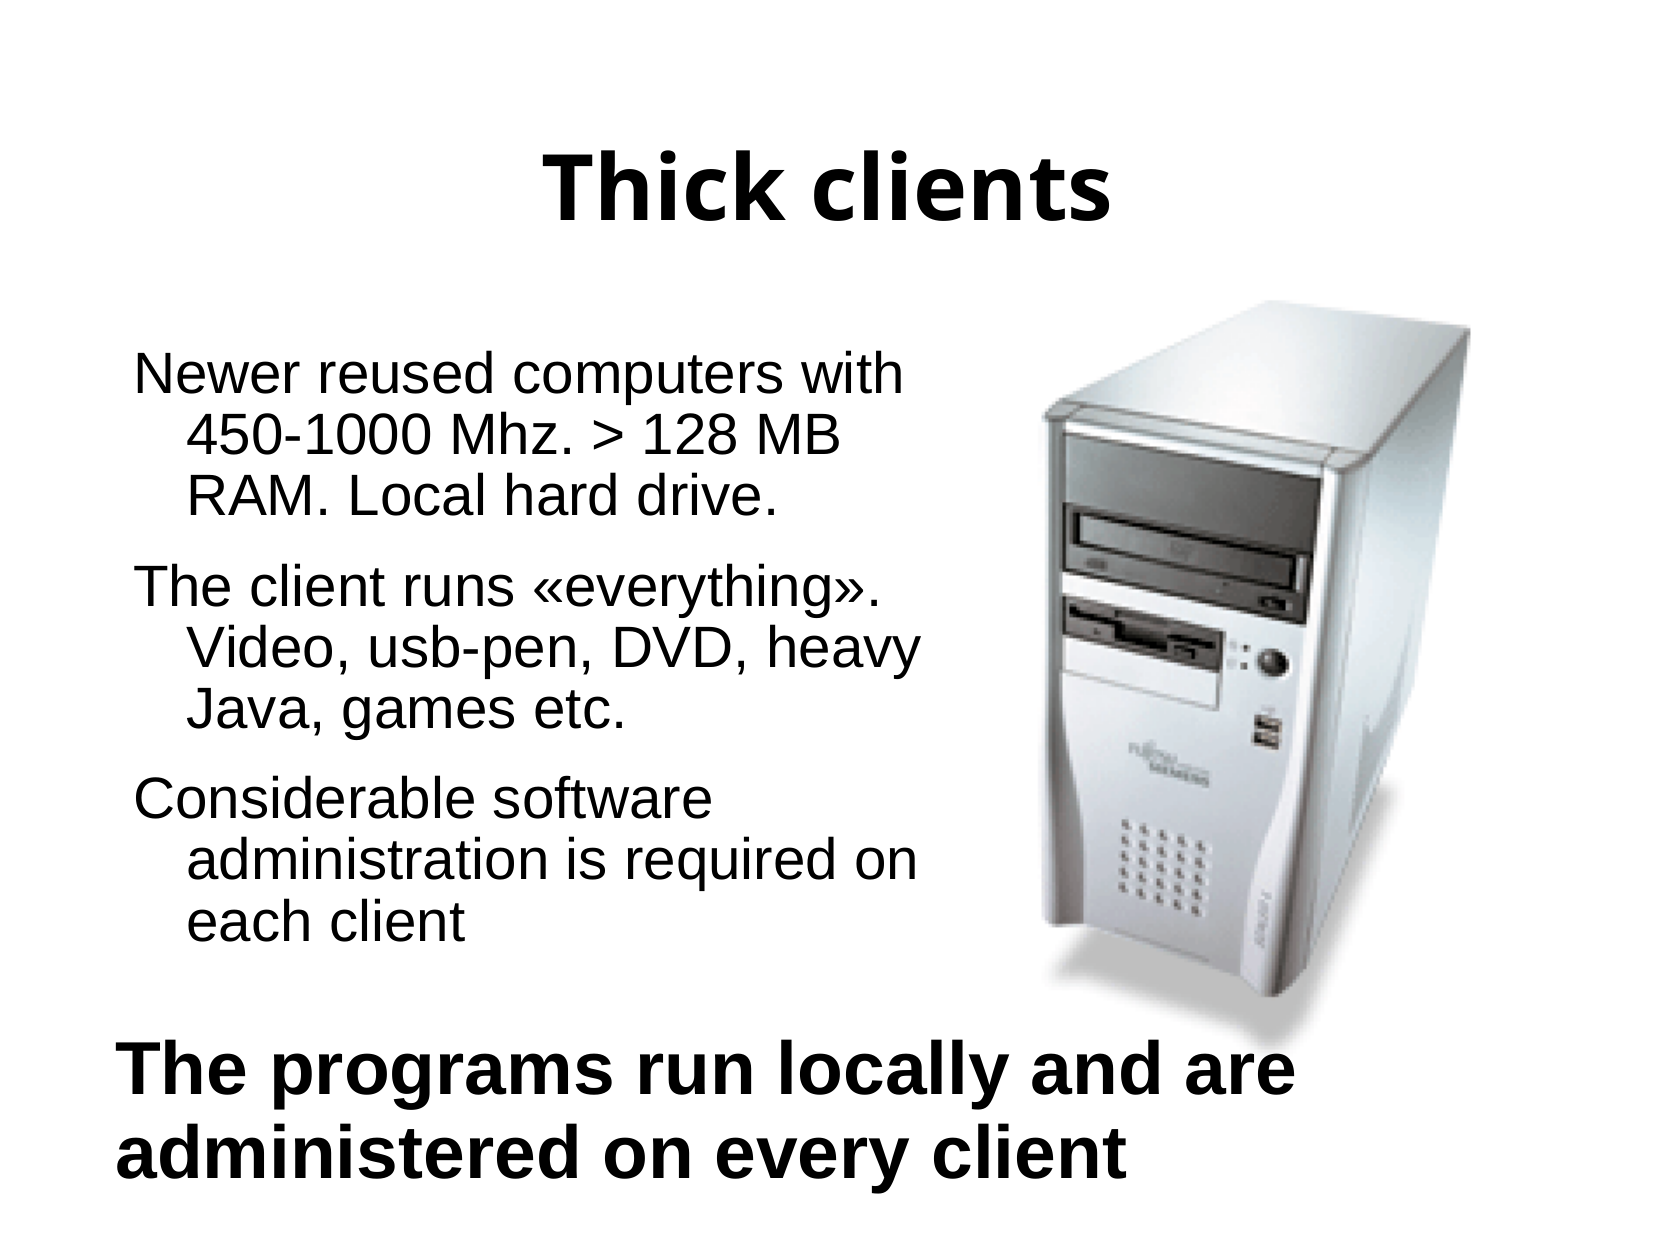

# Thick clients
Newer reused computers with 450-1000 Mhz. > 128 MB RAM. Local hard drive.
The client runs «everything». Video, usb-pen, DVD, heavy Java, games etc.
Considerable software administration is required on each client
The programs run locally and are administered on every client